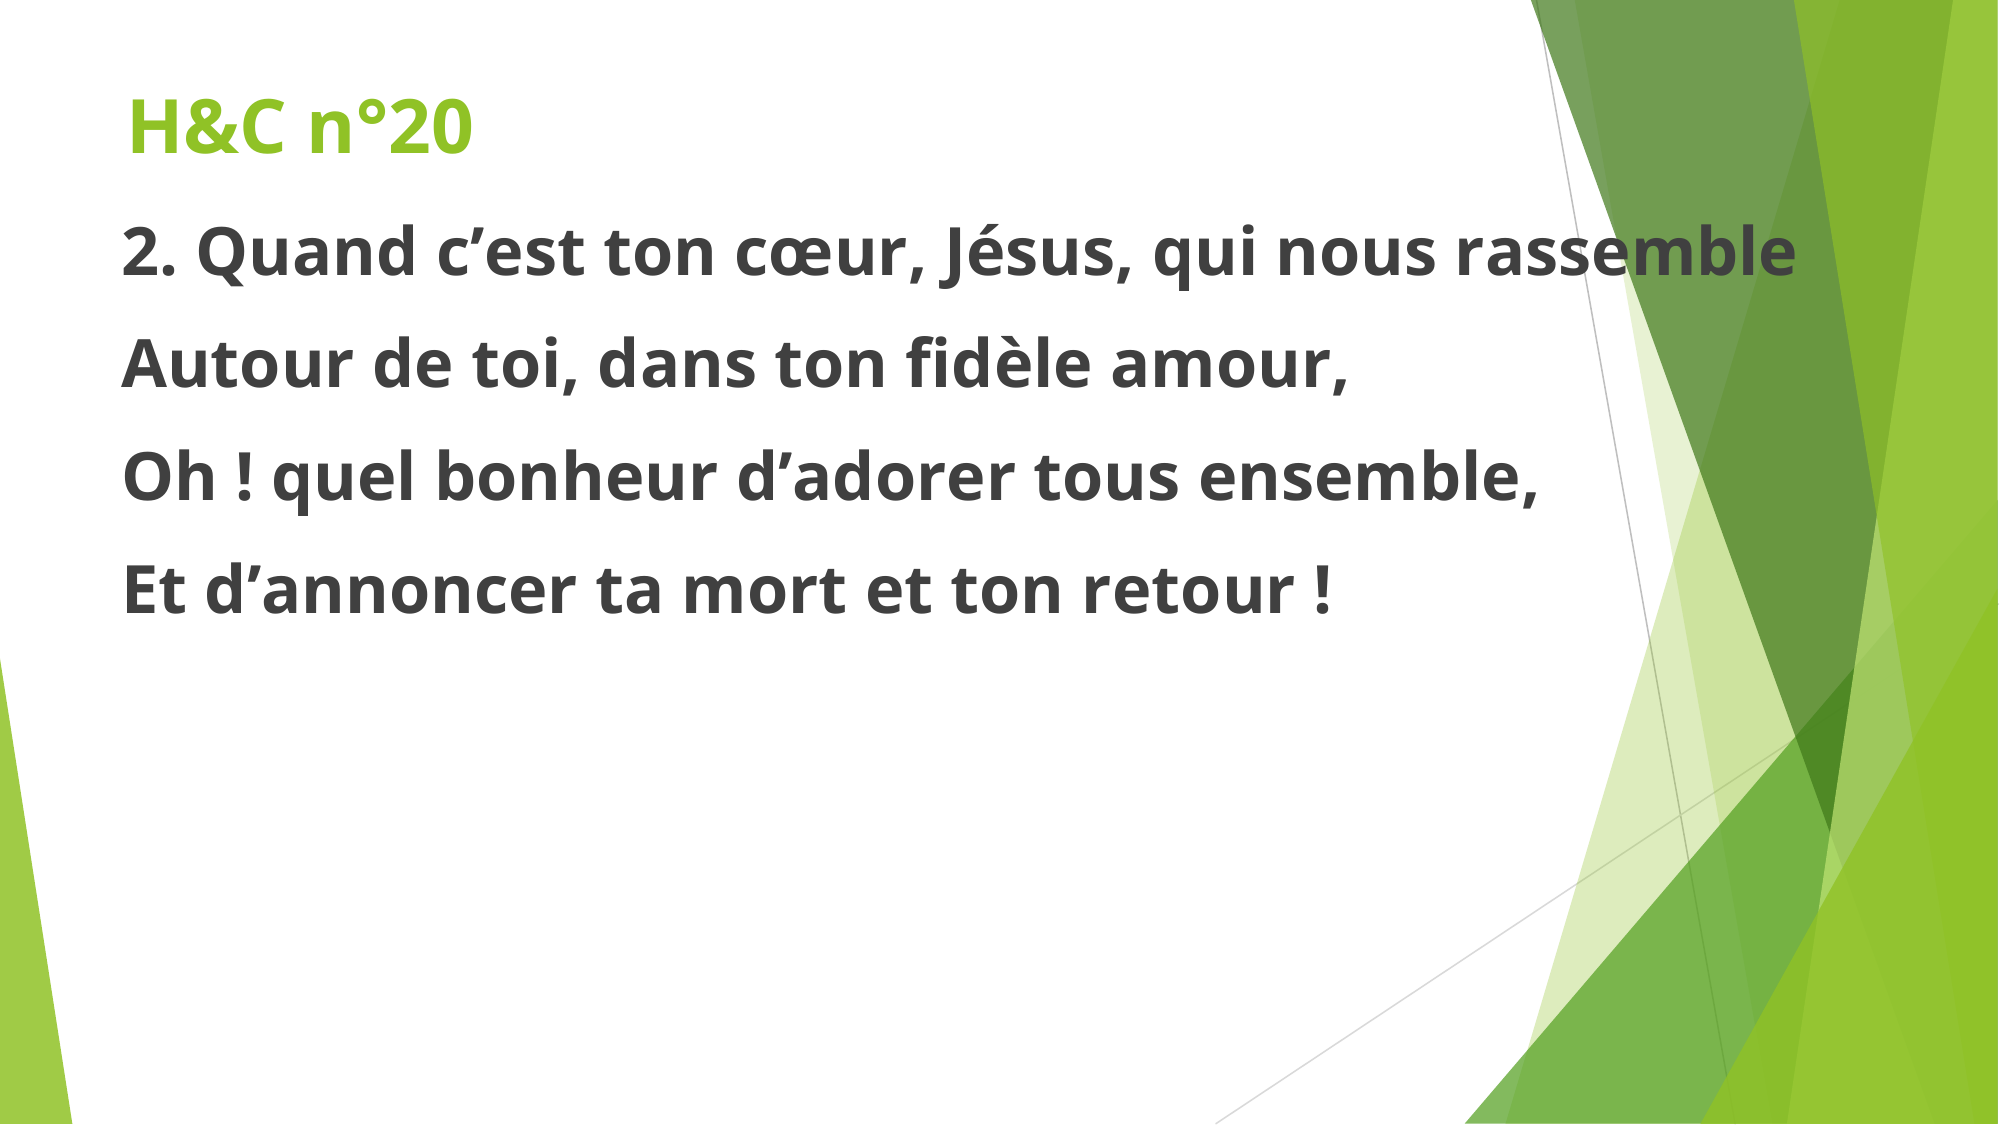

H&C n°20
2. Quand c’est ton cœur, Jésus, qui nous rassemble
Autour de toi, dans ton fidèle amour,
Oh ! quel bonheur d’adorer tous ensemble,
Et d’annoncer ta mort et ton retour !